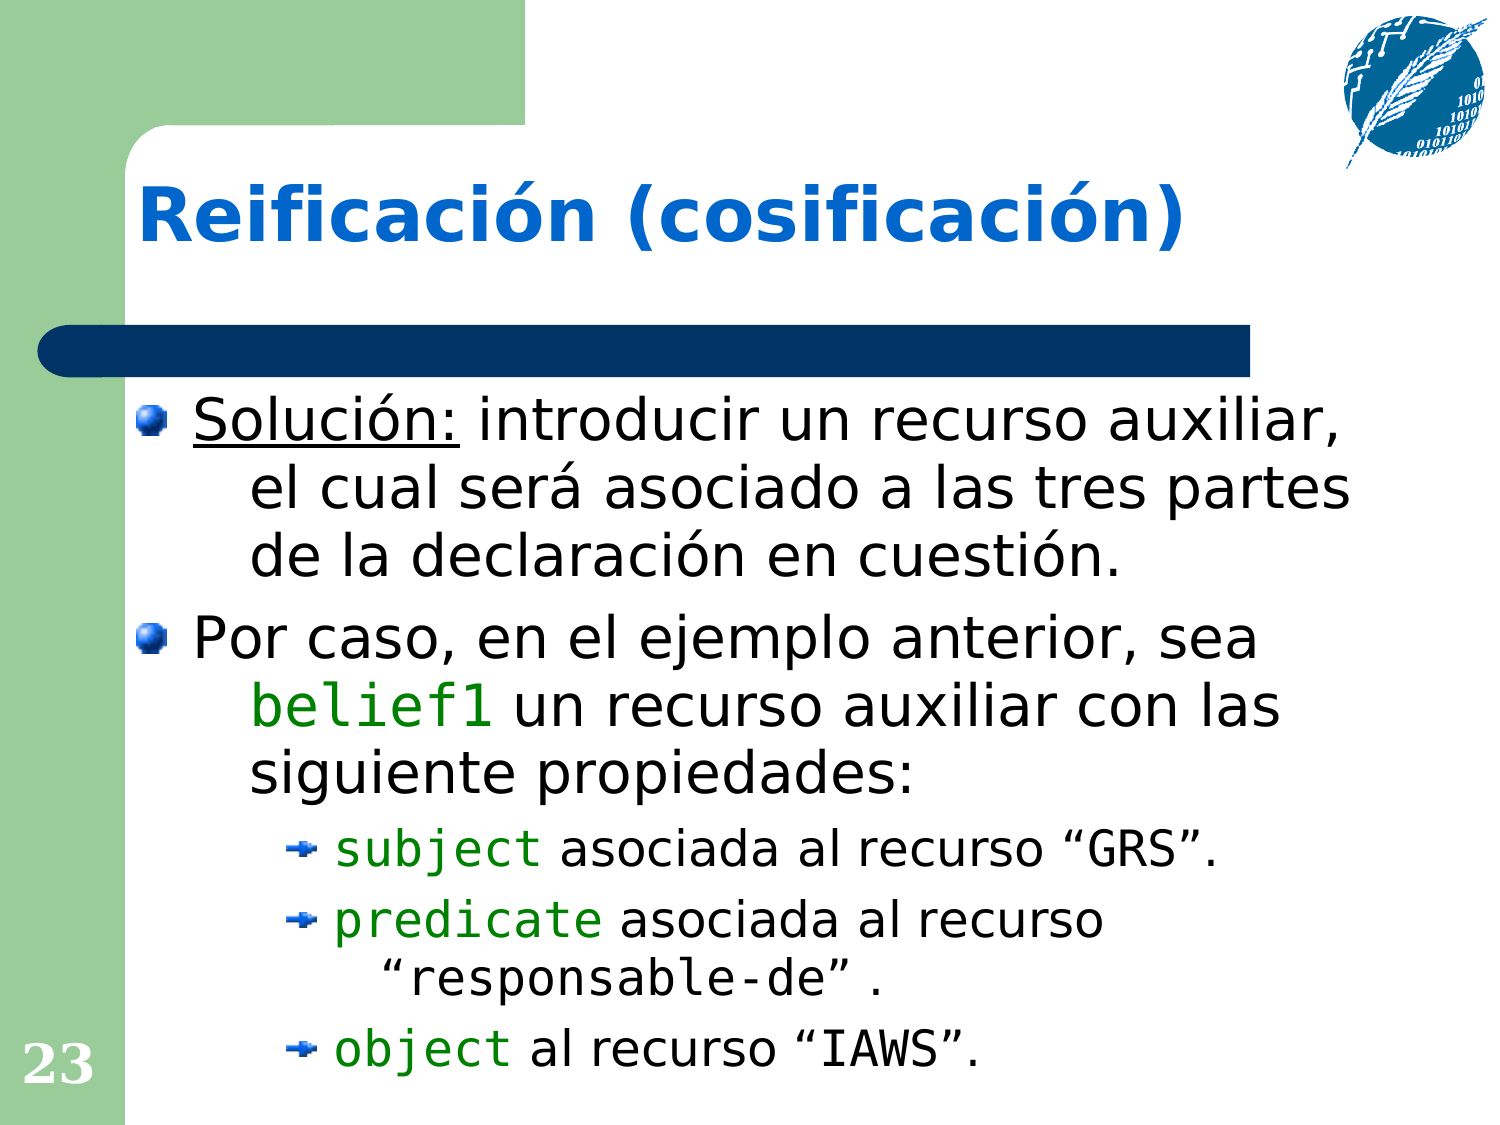

# Reificación (cosificación)
Solución: introducir un recurso auxiliar, el cual será asociado a las tres partes de la declaración en cuestión.
Por caso, en el ejemplo anterior, sea belief1 un recurso auxiliar con las siguiente propiedades:
subject asociada al recurso “GRS”.
predicate asociada al recurso “responsable-de” .
object al recurso “IAWS”.
23